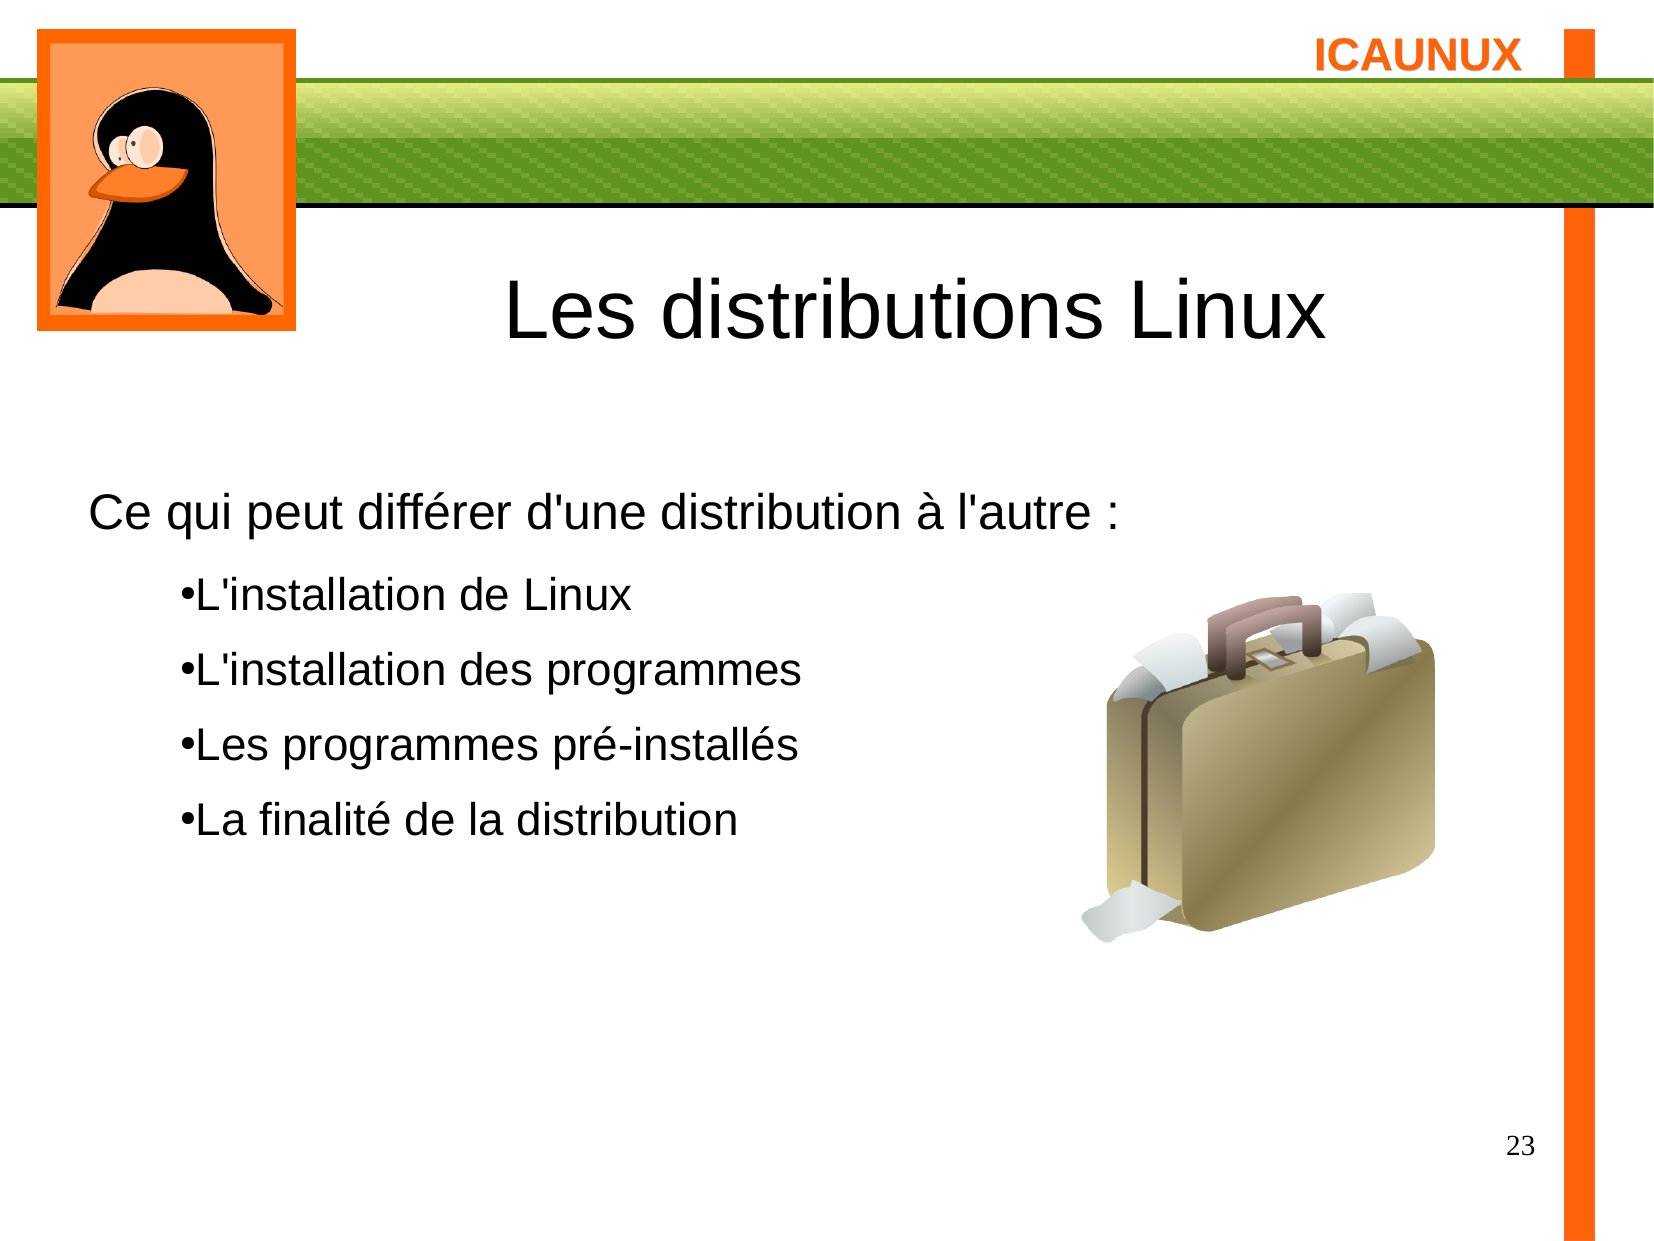

# Les distributions Linux
Ce qui peut différer d'une distribution à l'autre :
L'installation de Linux
L'installation des programmes
Les programmes pré-installés
La finalité de la distribution
23